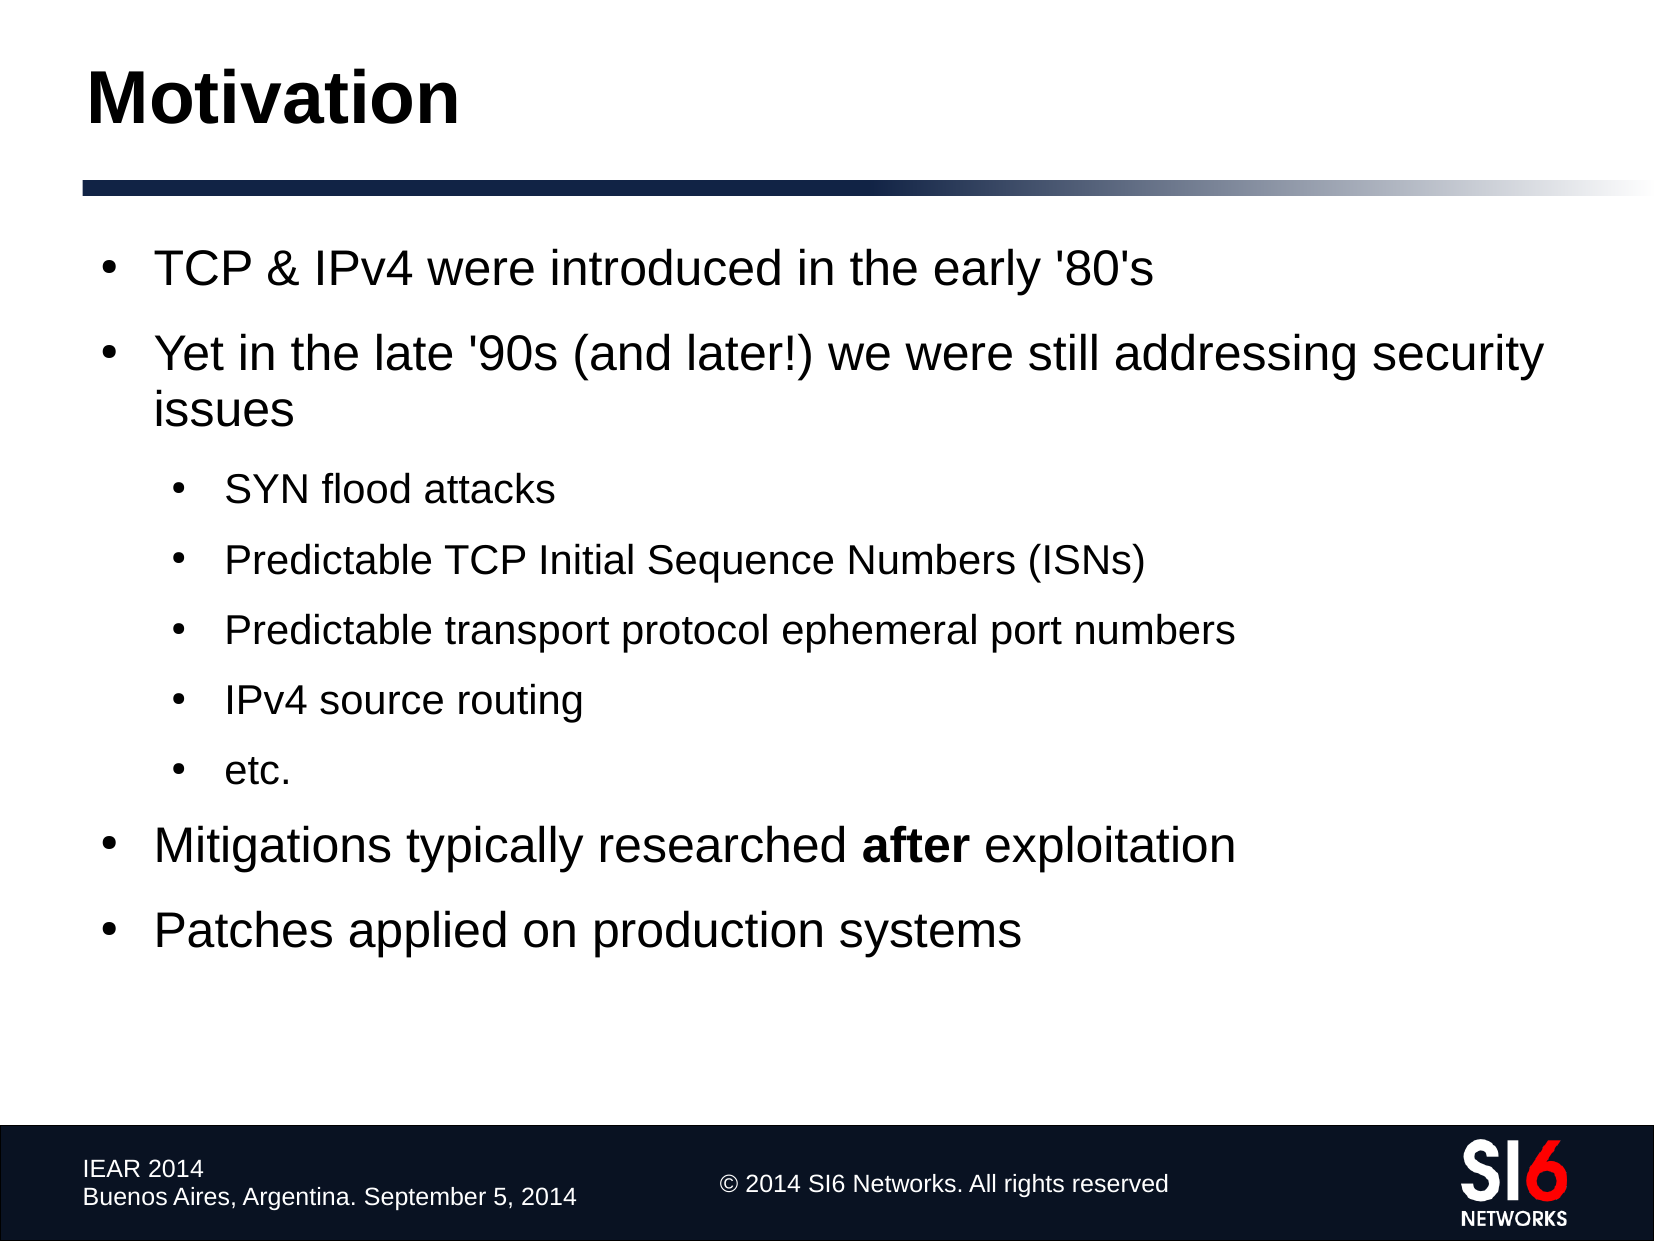

# Motivation
TCP & IPv4 were introduced in the early '80's
Yet in the late '90s (and later!) we were still addressing security issues
SYN flood attacks
Predictable TCP Initial Sequence Numbers (ISNs)
Predictable transport protocol ephemeral port numbers
IPv4 source routing
etc.
Mitigations typically researched after exploitation
Patches applied on production systems